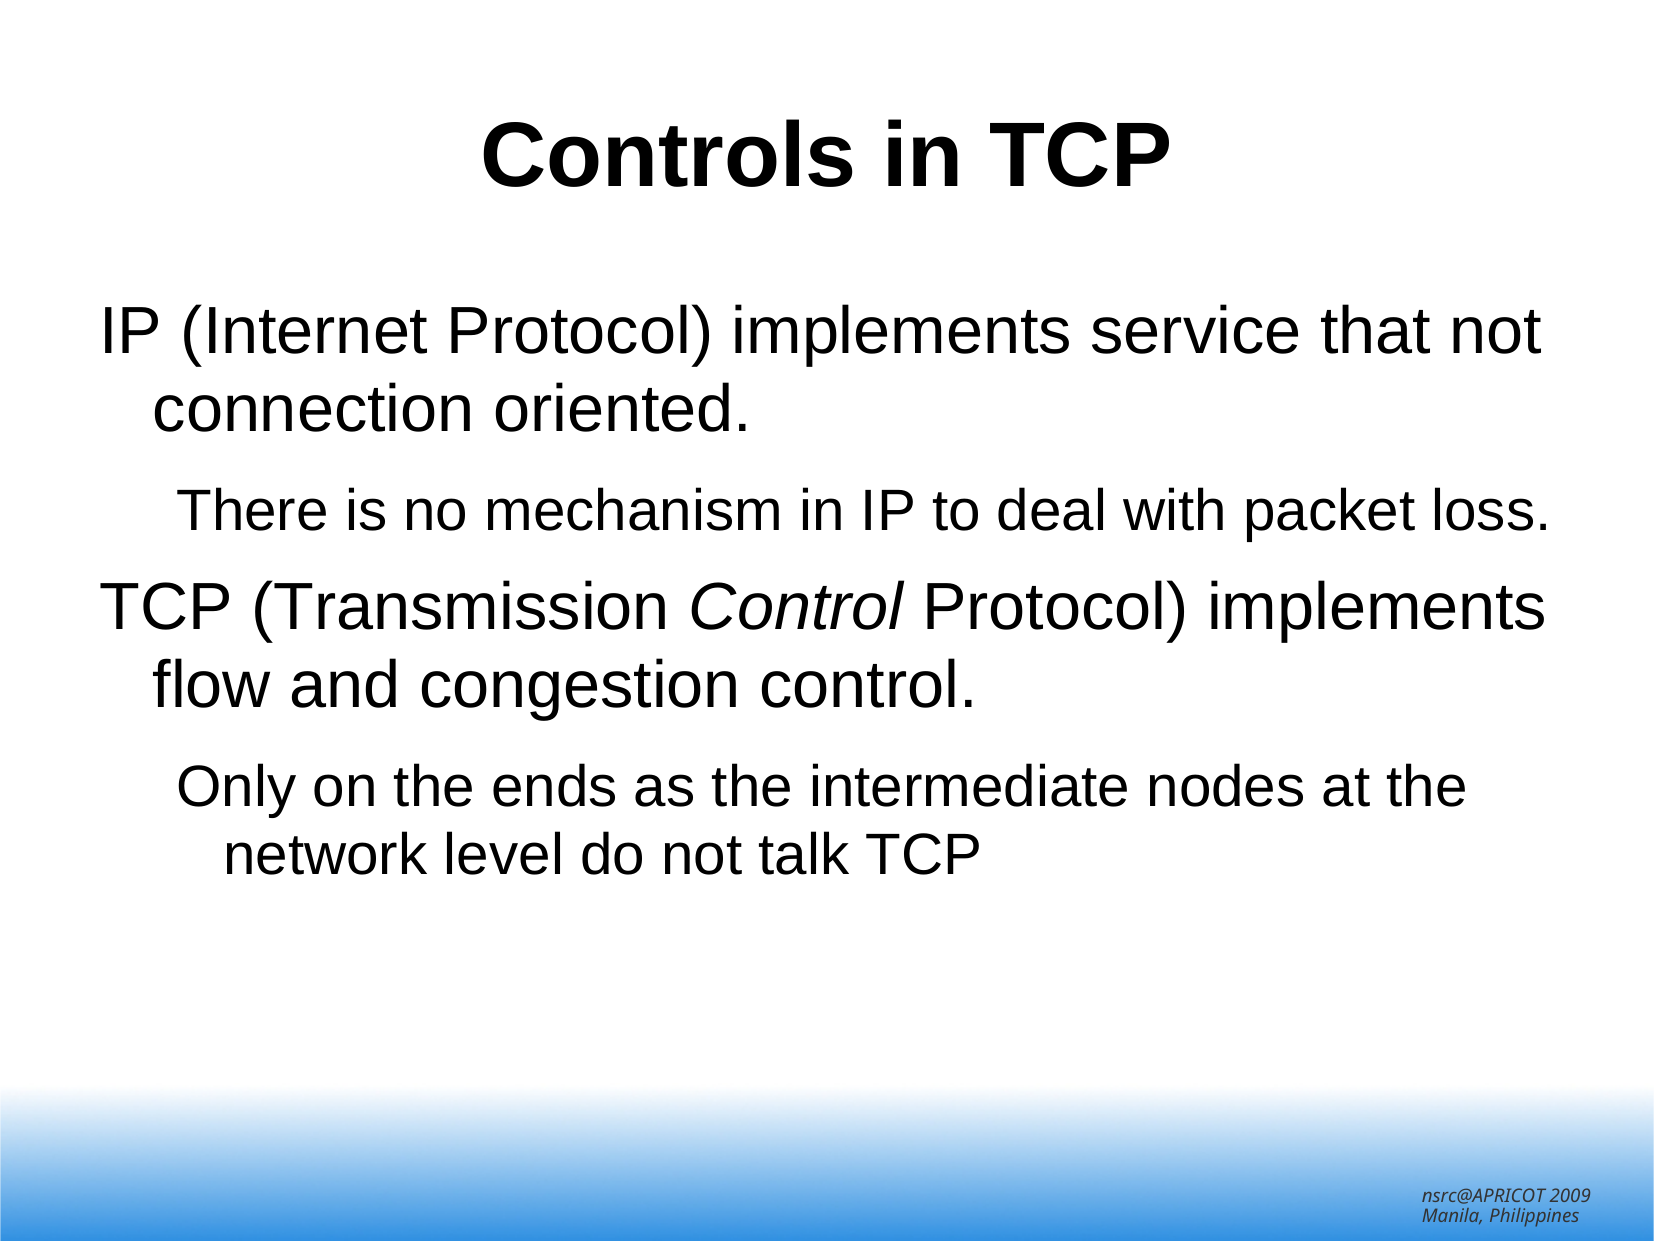

# Controls in TCP
IP (Internet Protocol) implements service that not connection oriented.
There is no mechanism in IP to deal with packet loss.
TCP (Transmission Control Protocol) implements flow and congestion control.
Only on the ends as the intermediate nodes at the network level do not talk TCP